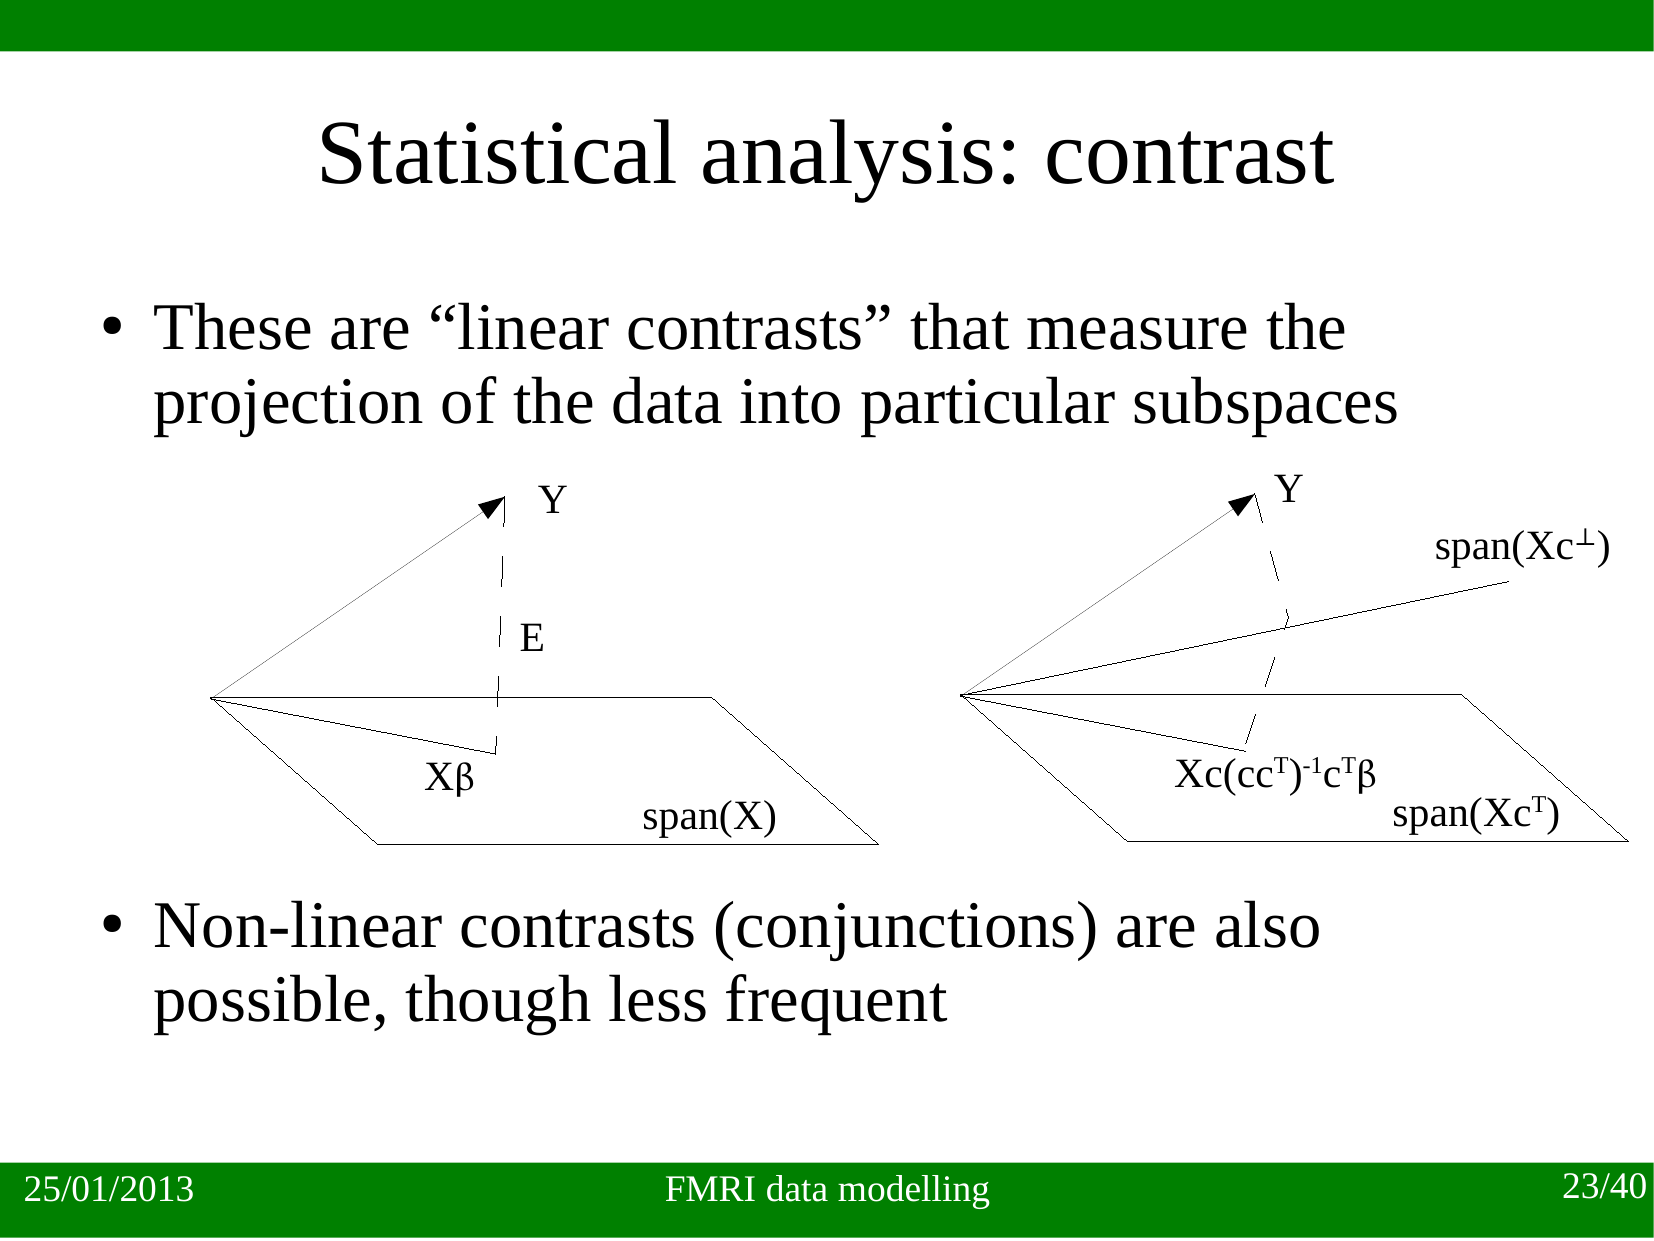

# Statistical analysis: contrast
These are “linear contrasts” that measure the projection of the data into particular subspaces
Non-linear contrasts (conjunctions) are also possible, though less frequent
Y
Y
span(Xc⊥)
E
Xc(ccT)-1cT
X
span(XcT)
span(X)
23